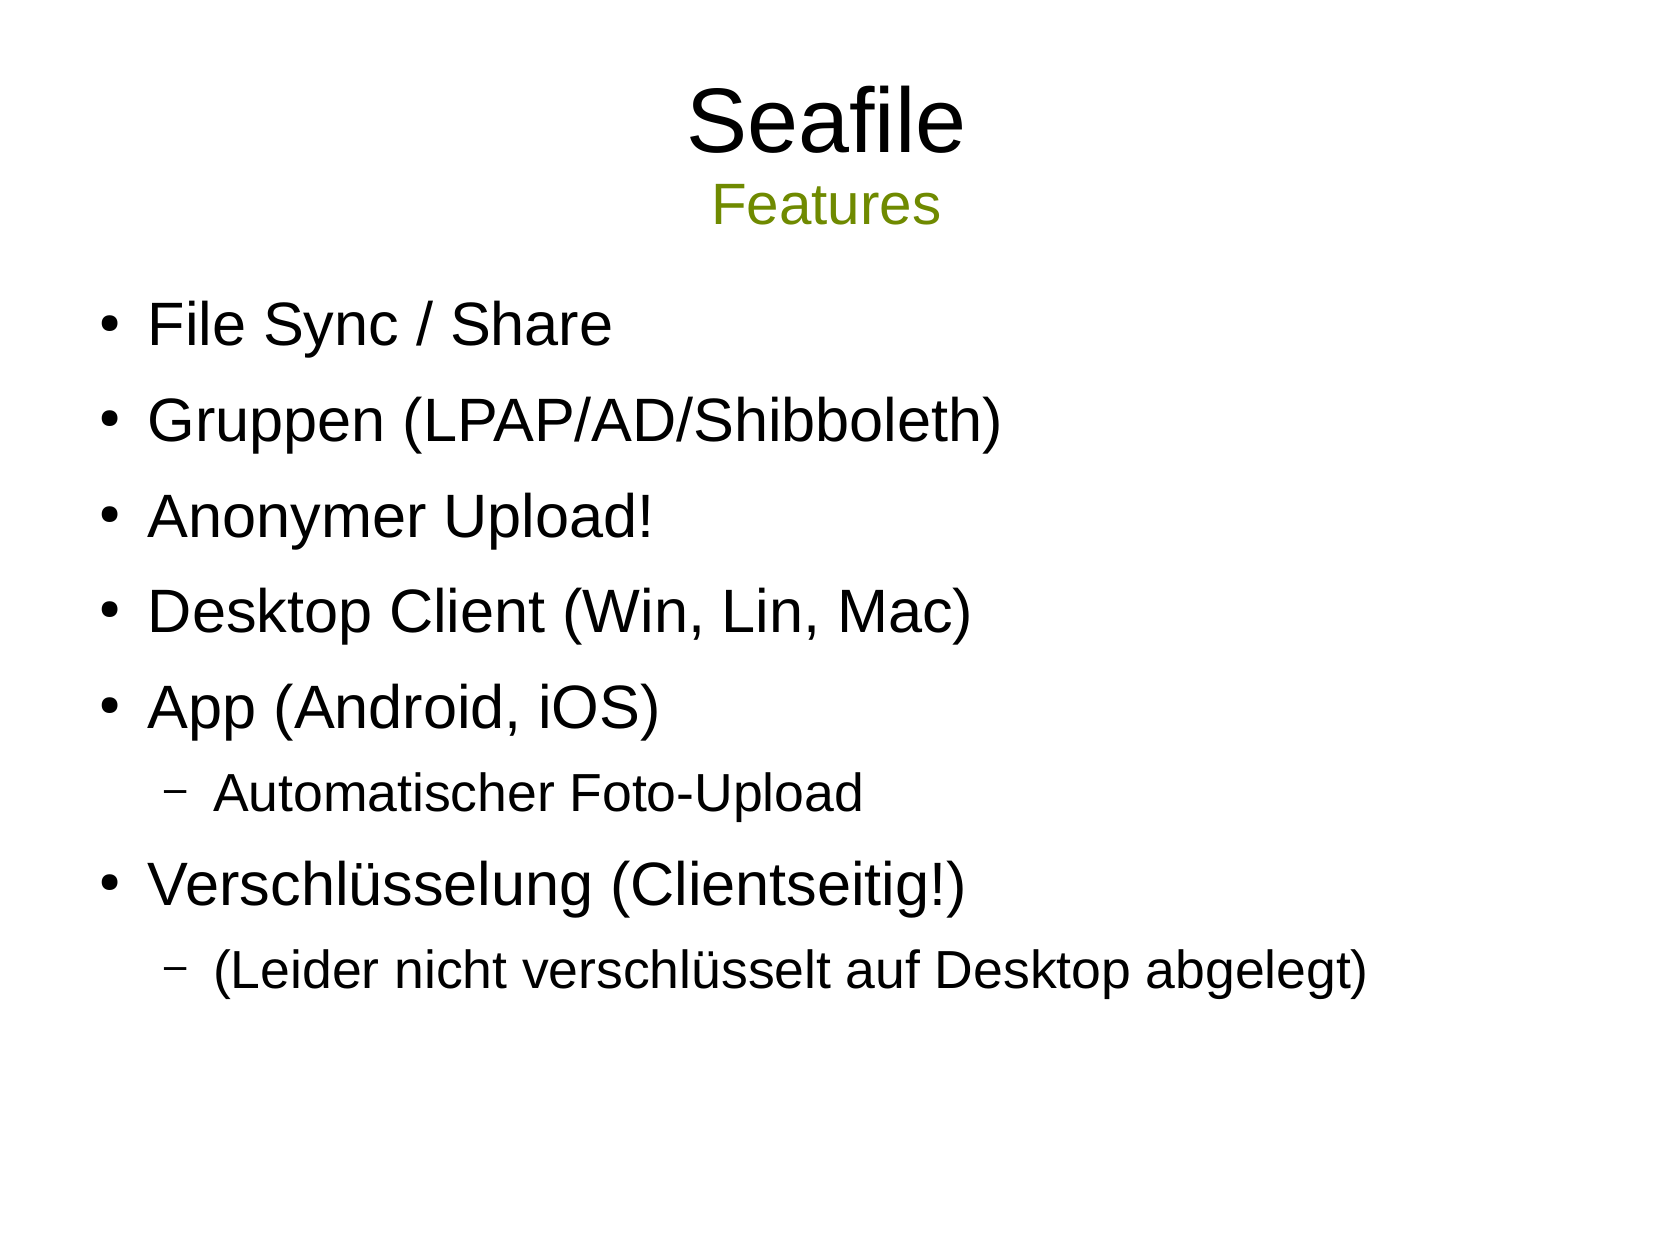

# Seafile Features
File Sync / Share
Gruppen (LPAP/AD/Shibboleth)
Anonymer Upload!
Desktop Client (Win, Lin, Mac)
App (Android, iOS)
Automatischer Foto-Upload
Verschlüsselung (Clientseitig!)
(Leider nicht verschlüsselt auf Desktop abgelegt)